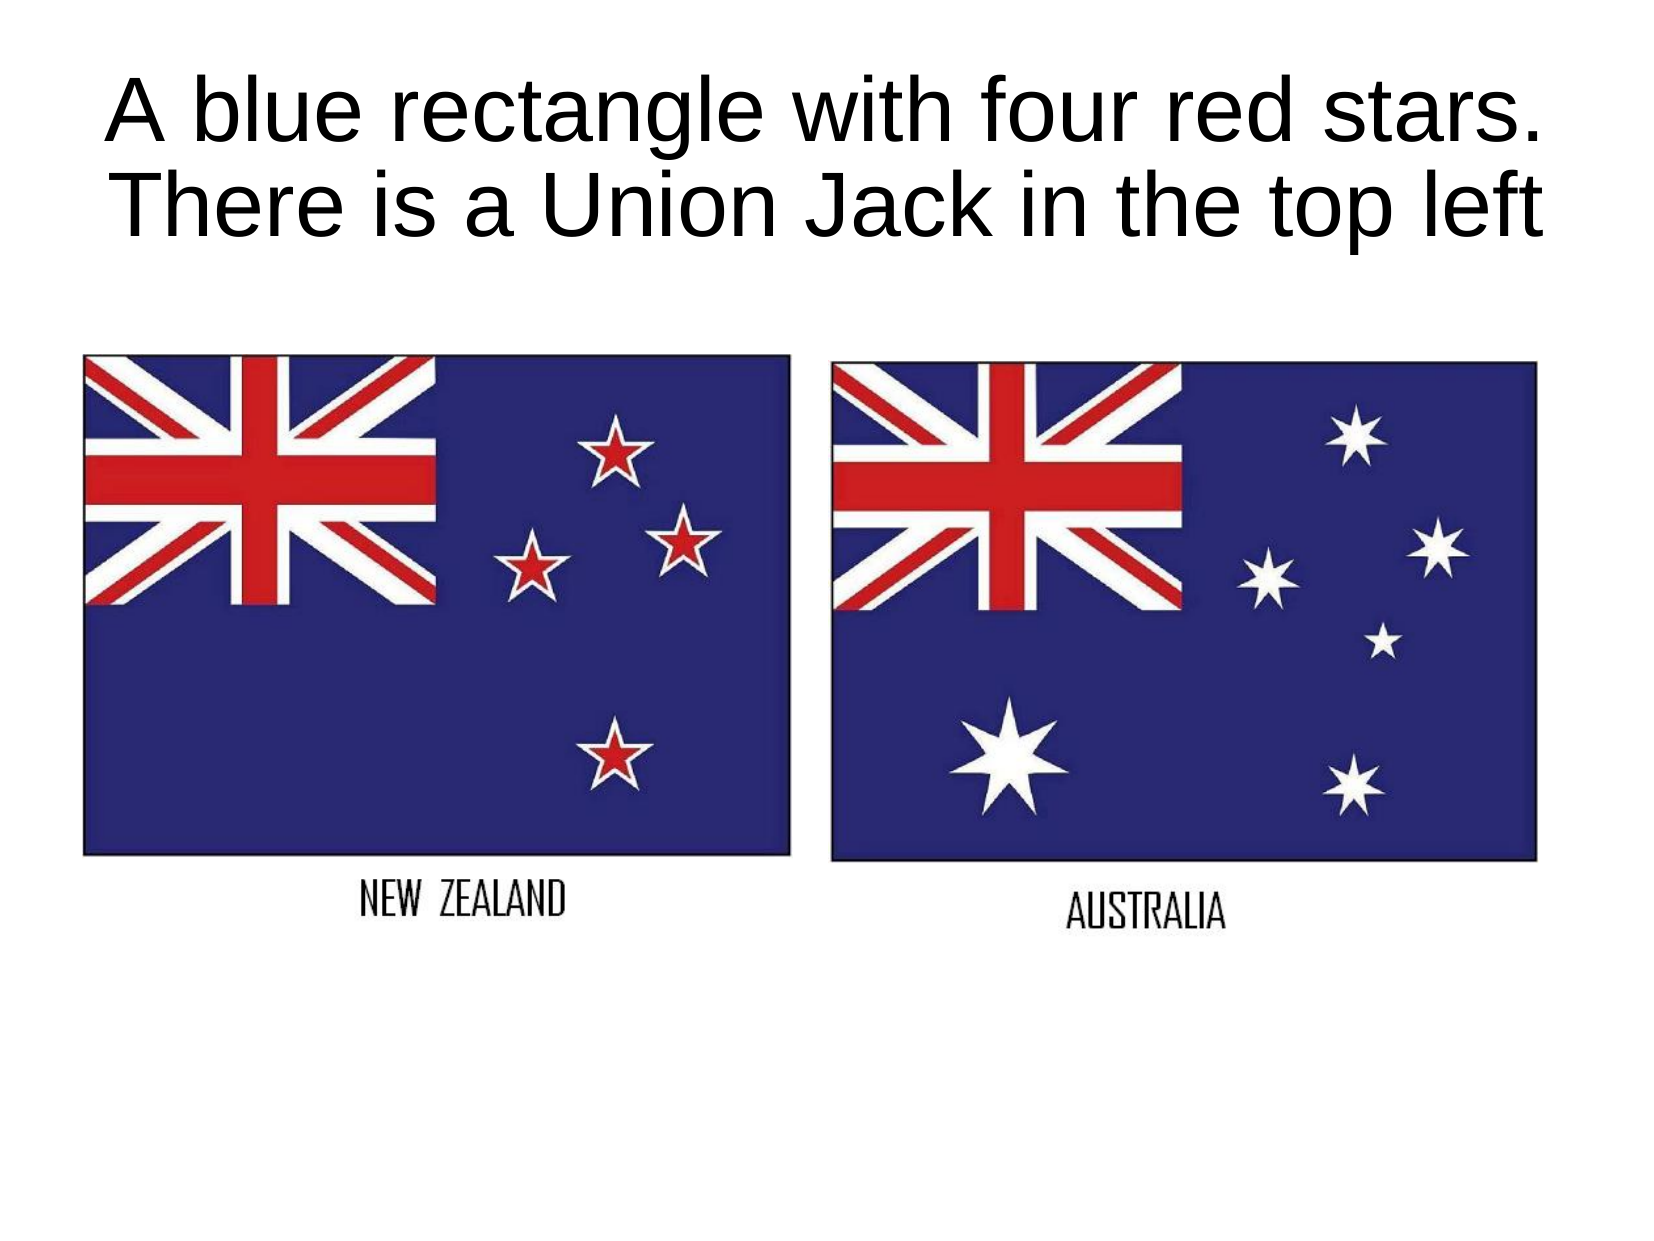

# A blue rectangle with four red stars. There is a Union Jack in the top left